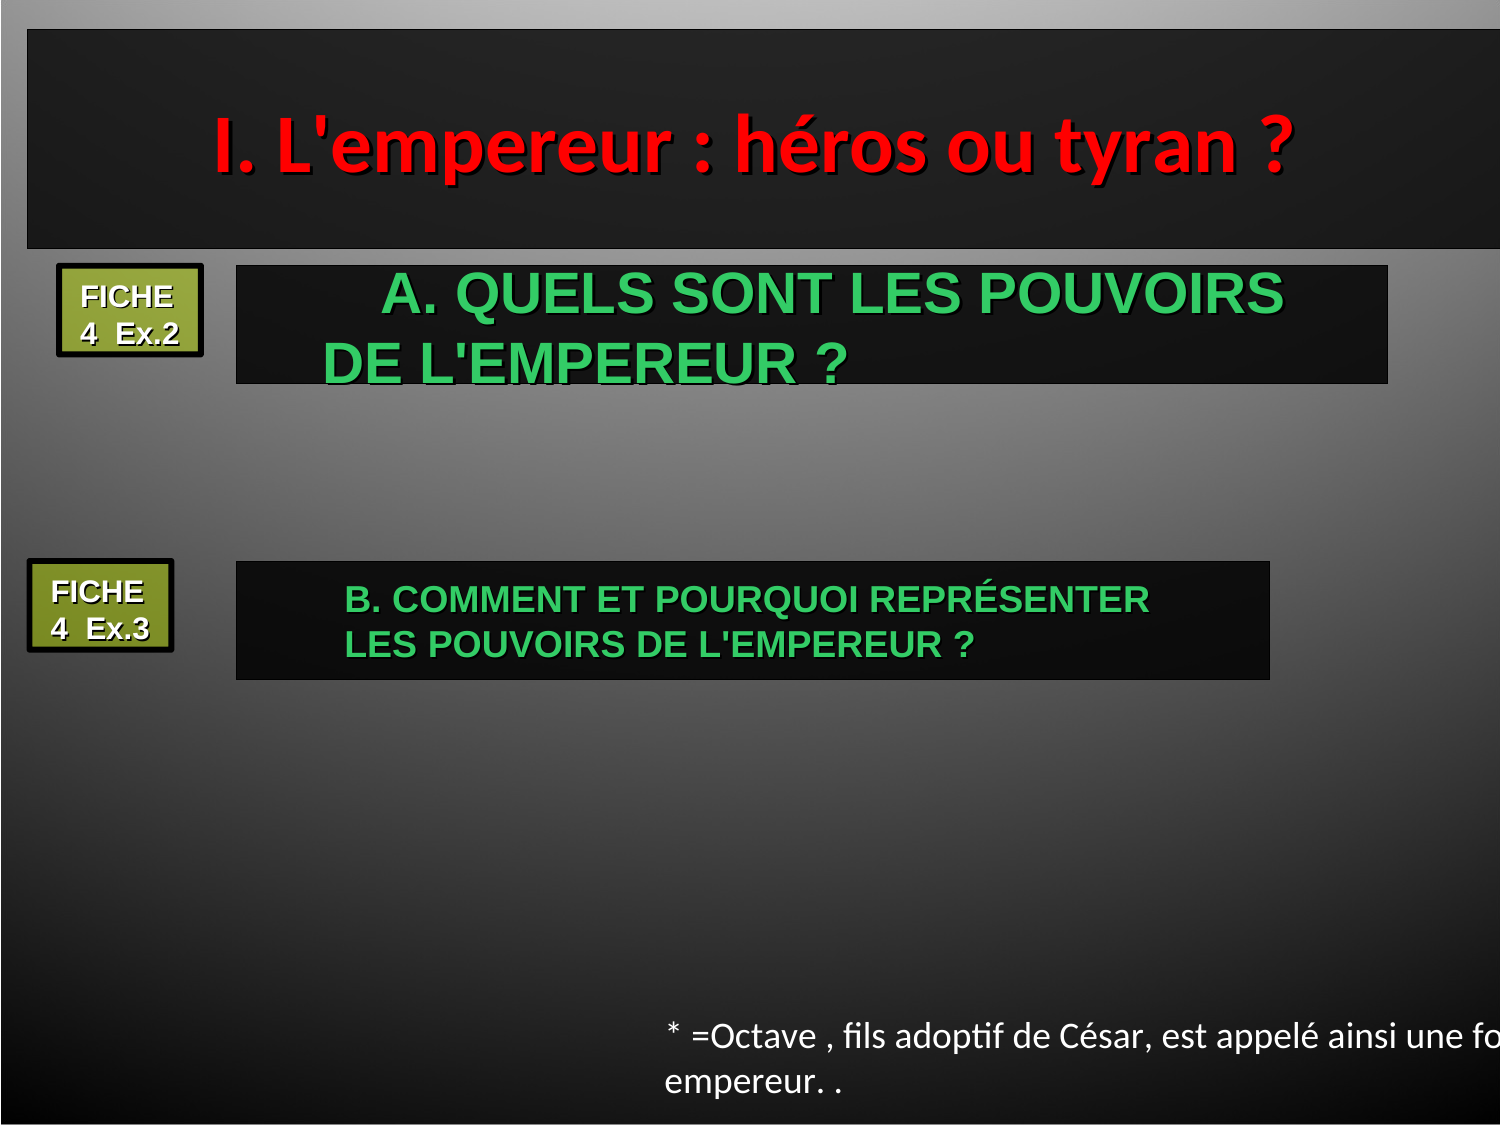

I. L'empereur : héros ou tyran ?
=> PV HÉRITER DE LA REP
FICHE 4 Ex.2
 	A. QUELS SONT LES POUVOIRS
DE L'EMPEREUR ?
FICHE 4 Ex.3
B. COMMENT ET POURQUOI REPRÉSENTER
LES POUVOIRS DE L'EMPEREUR ?
* =Octave , fils adoptif de César, est appelé ainsi une fois empereur. .